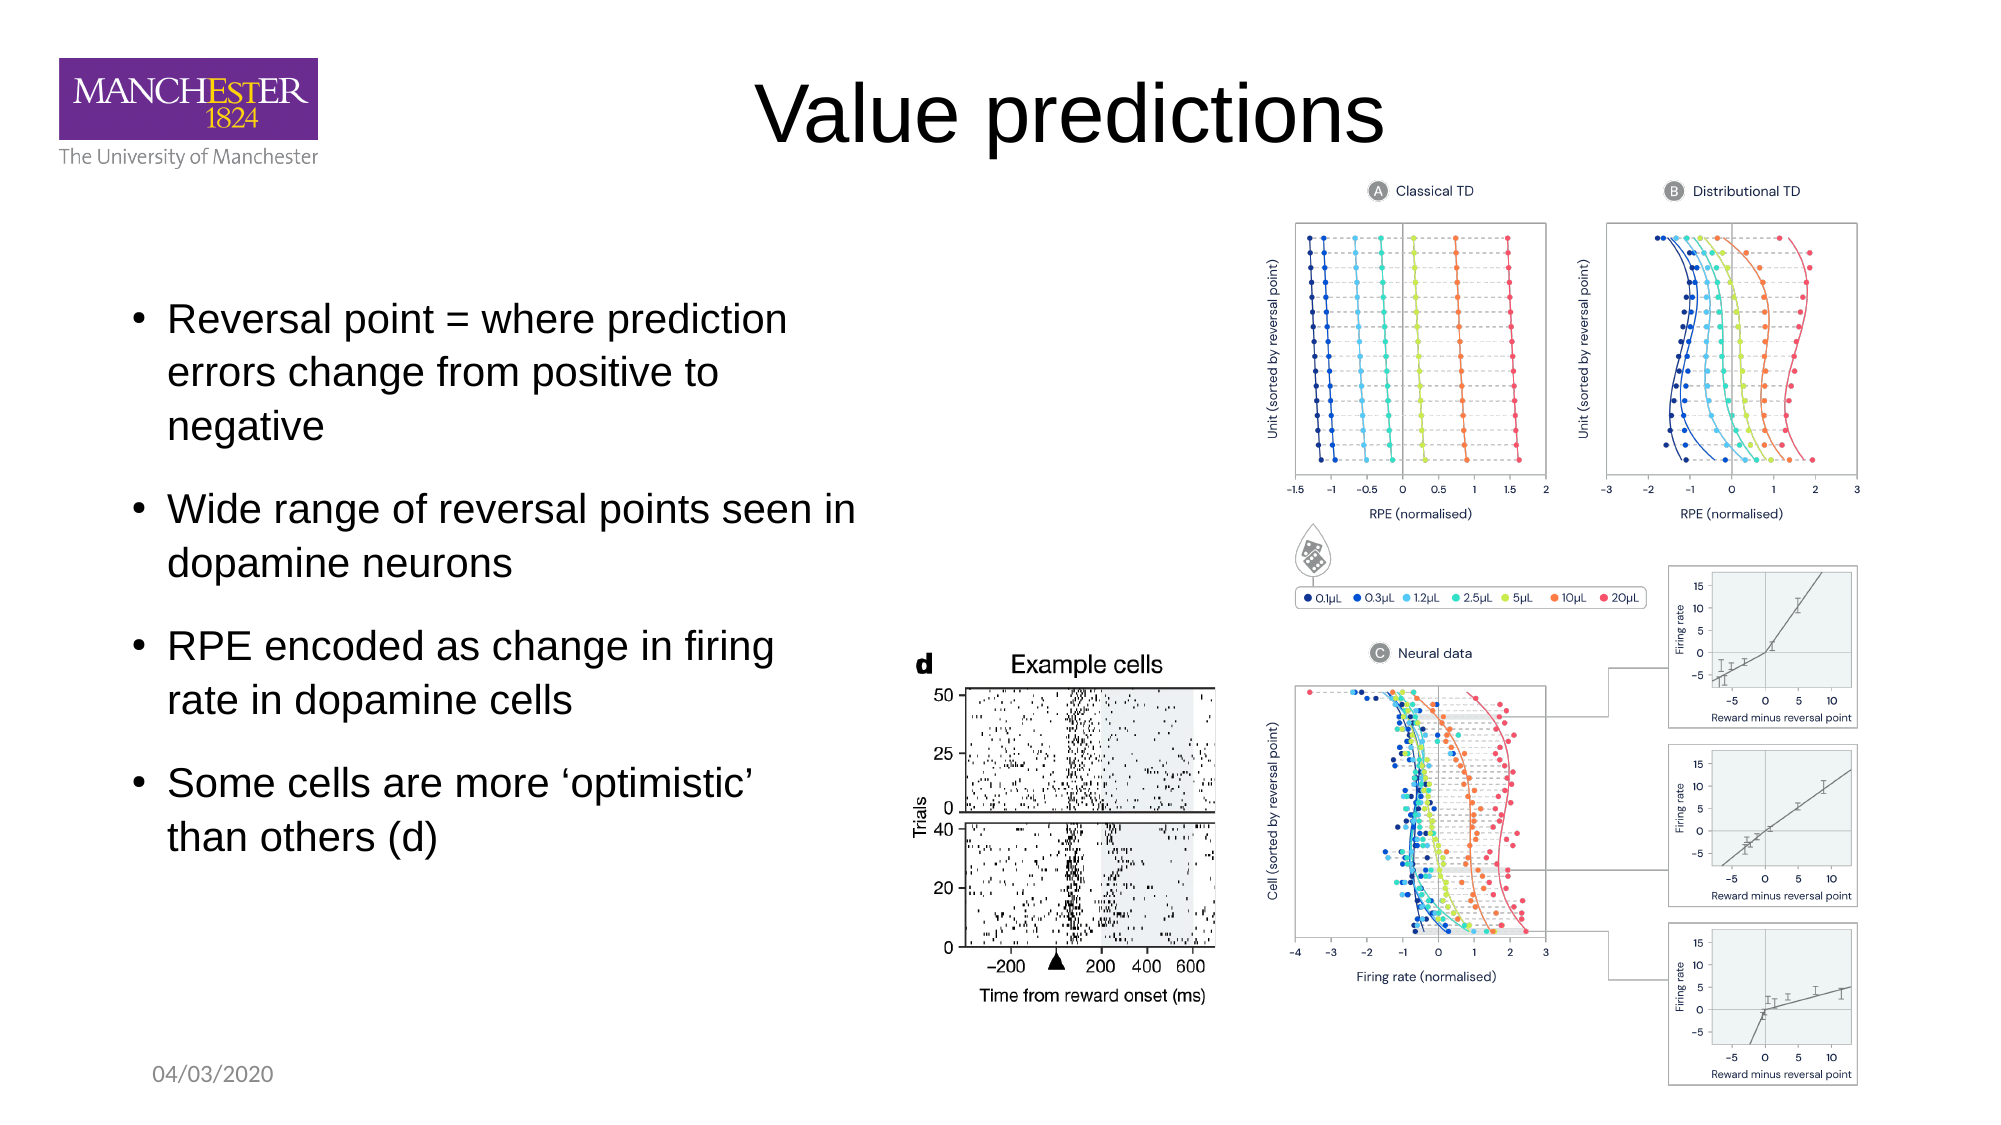

# Value predictions
Reversal point = where prediction errors change from positive to negative
Wide range of reversal points seen in dopamine neurons
RPE encoded as change in firing
rate in dopamine cells
Some cells are more ‘optimistic’
than others (d)
04/03/2020